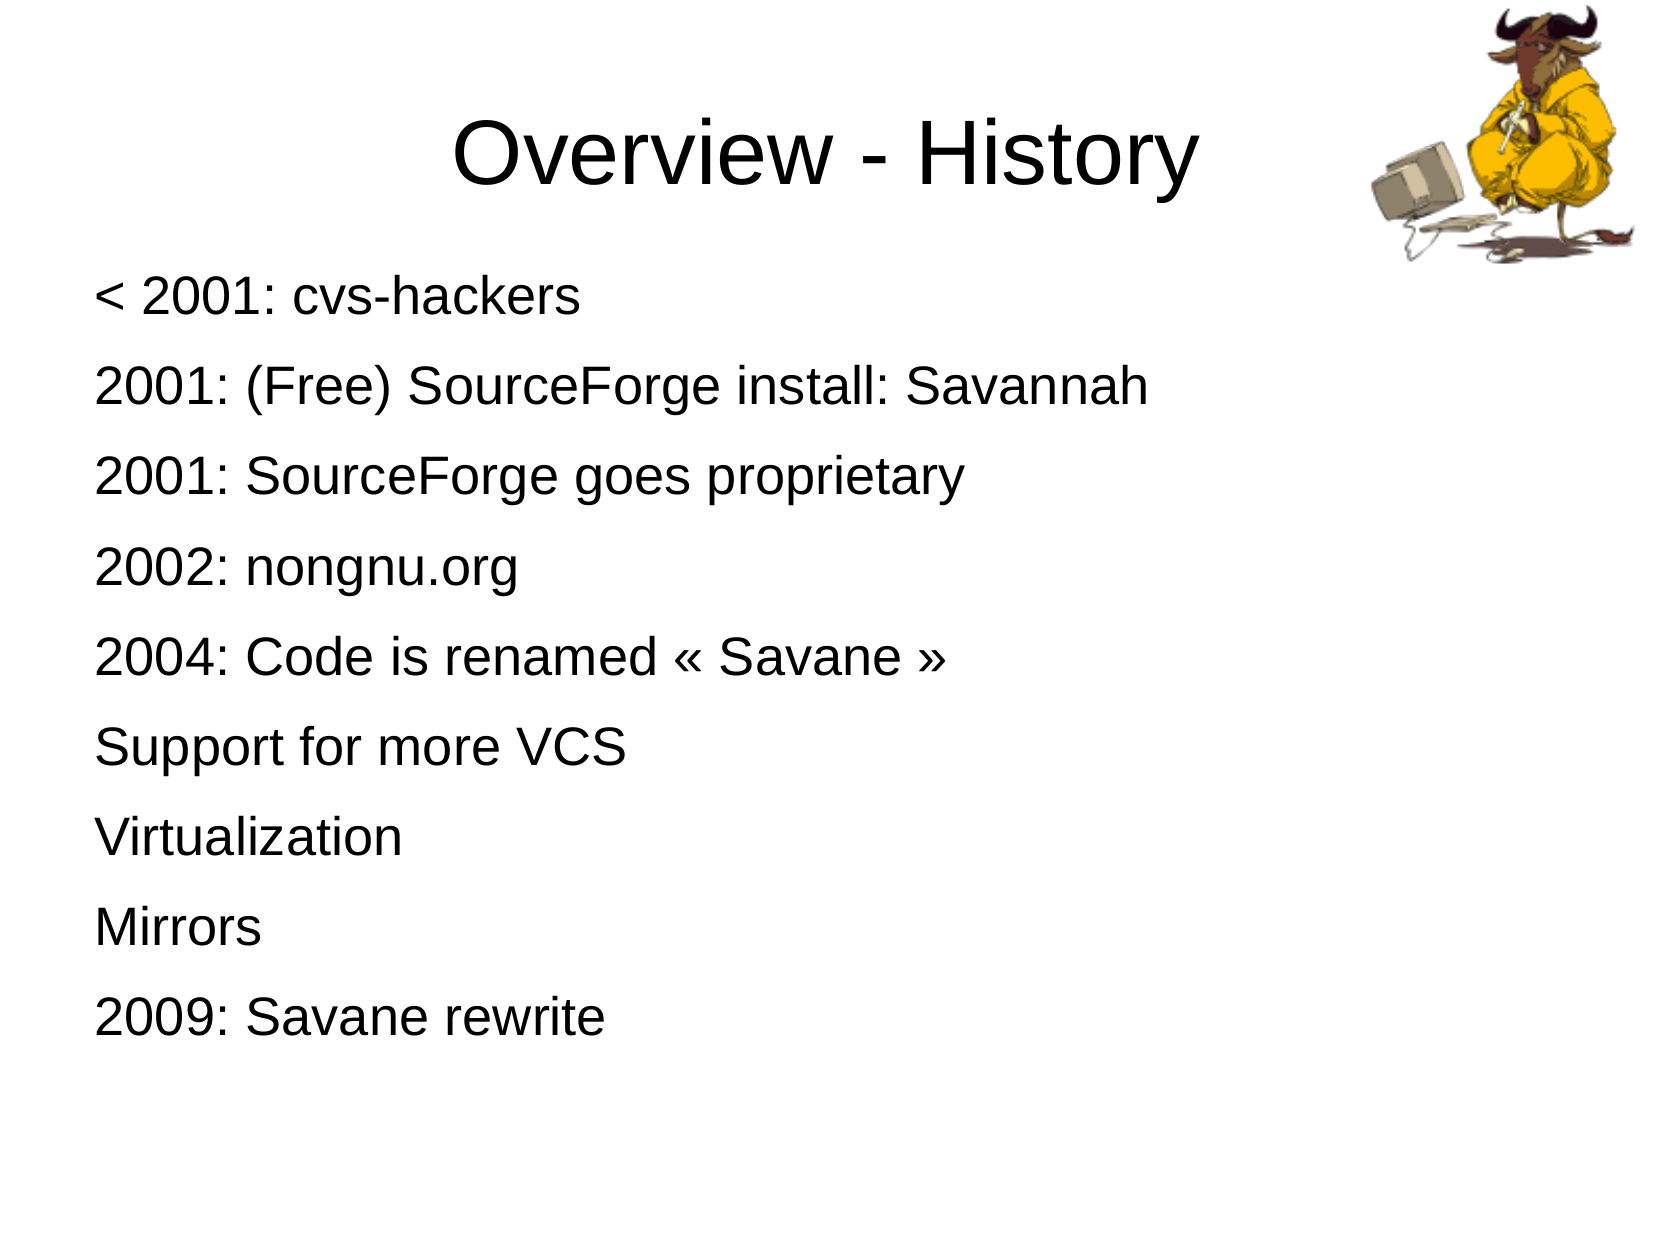

# Overview - History
< 2001: cvs-hackers
2001: (Free) SourceForge install: Savannah
2001: SourceForge goes proprietary
2002: nongnu.org
2004: Code is renamed « Savane »
Support for more VCS
Virtualization
Mirrors
2009: Savane rewrite